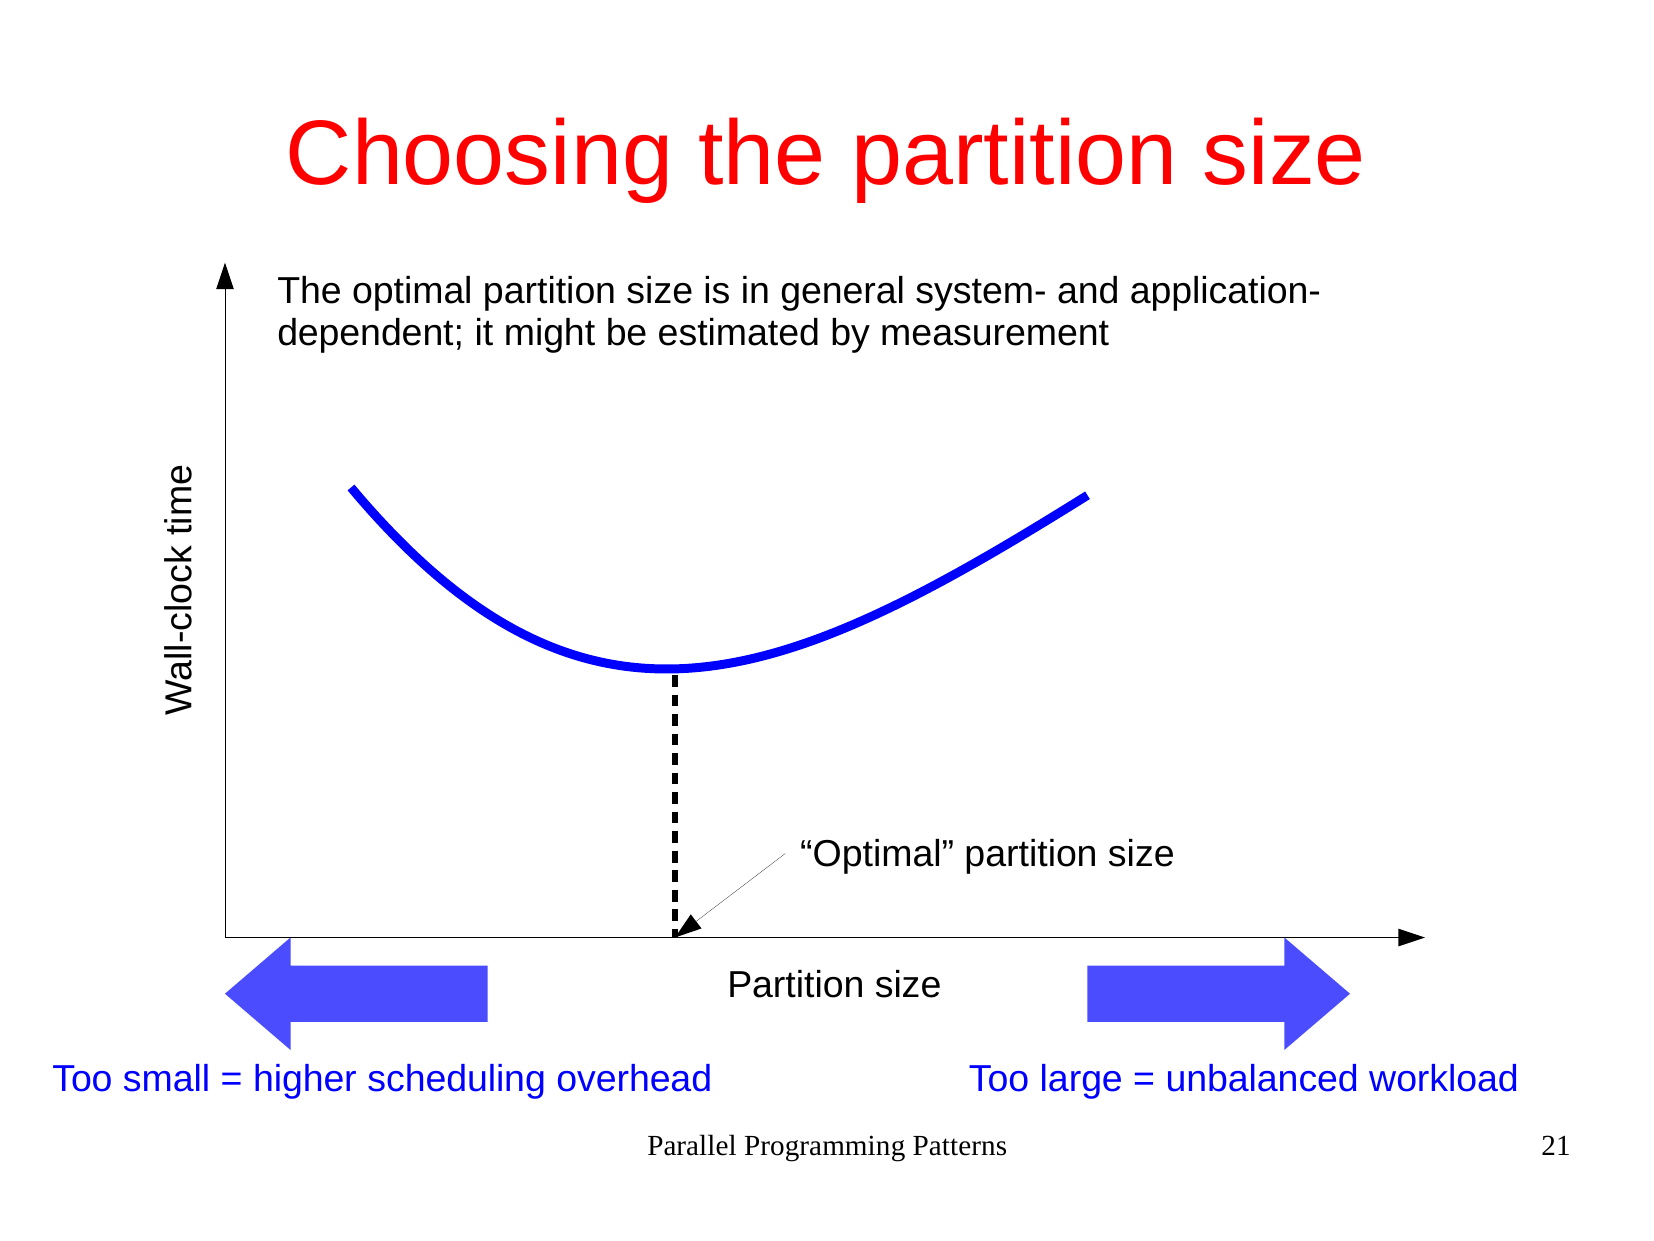

# Choosing the partition size
The optimal partition size is in general system- and application-dependent; it might be estimated by measurement
Wall-clock time
“Optimal” partition size
Partition size
Too small = higher scheduling overhead
Too large = unbalanced workload
Parallel Programming Patterns
21